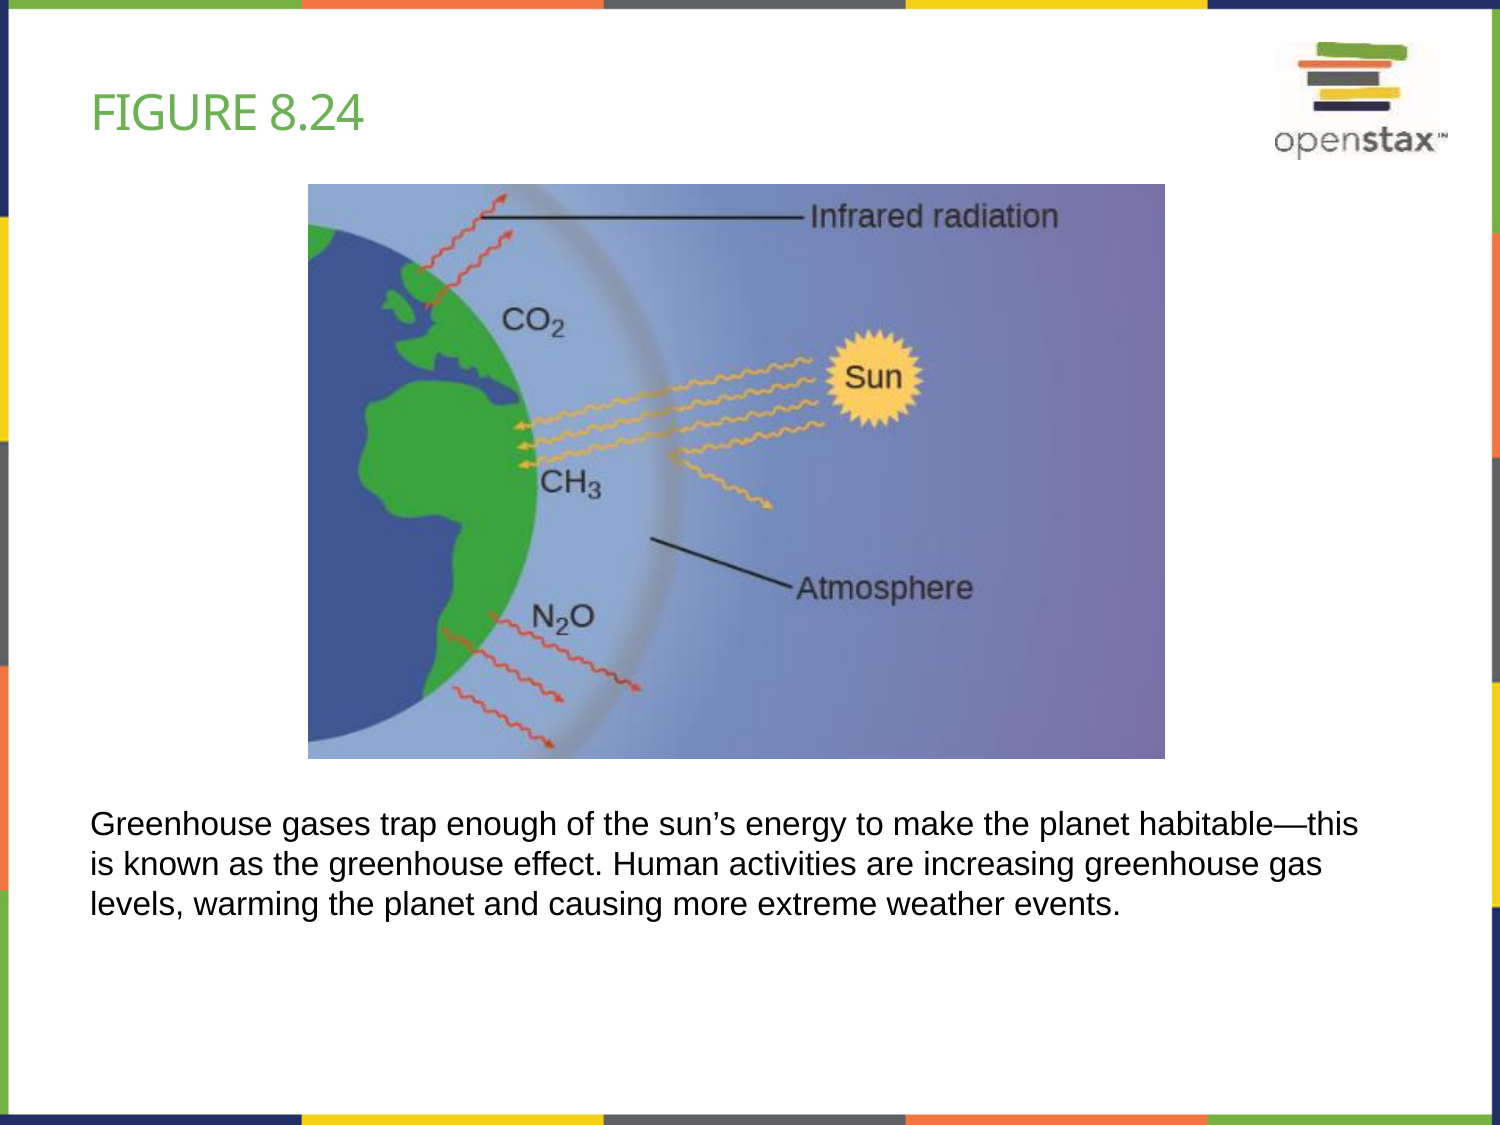

# Figure 8.24
Greenhouse gases trap enough of the sun’s energy to make the planet habitable—this is known as the greenhouse effect. Human activities are increasing greenhouse gas levels, warming the planet and causing more extreme weather events.